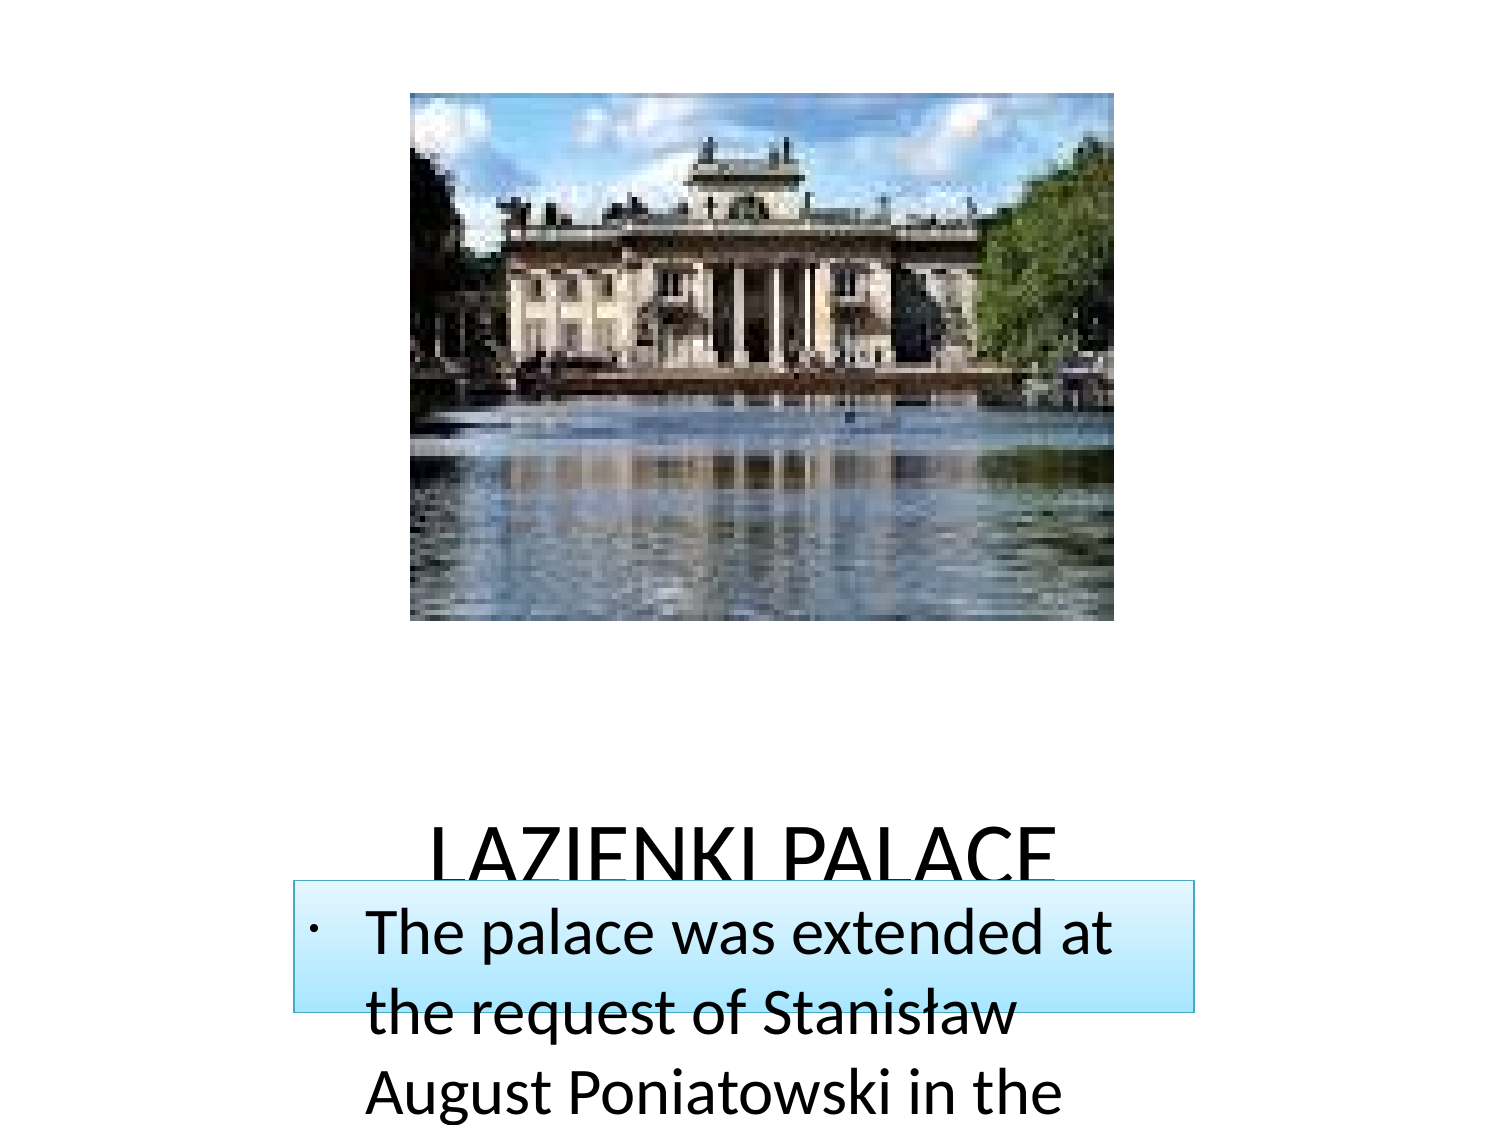

# LAZIENKI PALACE
The palace was extended at the request of Stanisław August Poniatowski in the years 1772-1793 the reconstruction of Bathrooms Lubomirskiego. When death of Stanisław August Poniatowski was owned successively ks.Józefa Poniatowskiego and princess Maria Poniatowska. From 1817 he was the imperial presidence. The palace was turned into a bra nch of the national museum and since 1995 is an independent institution